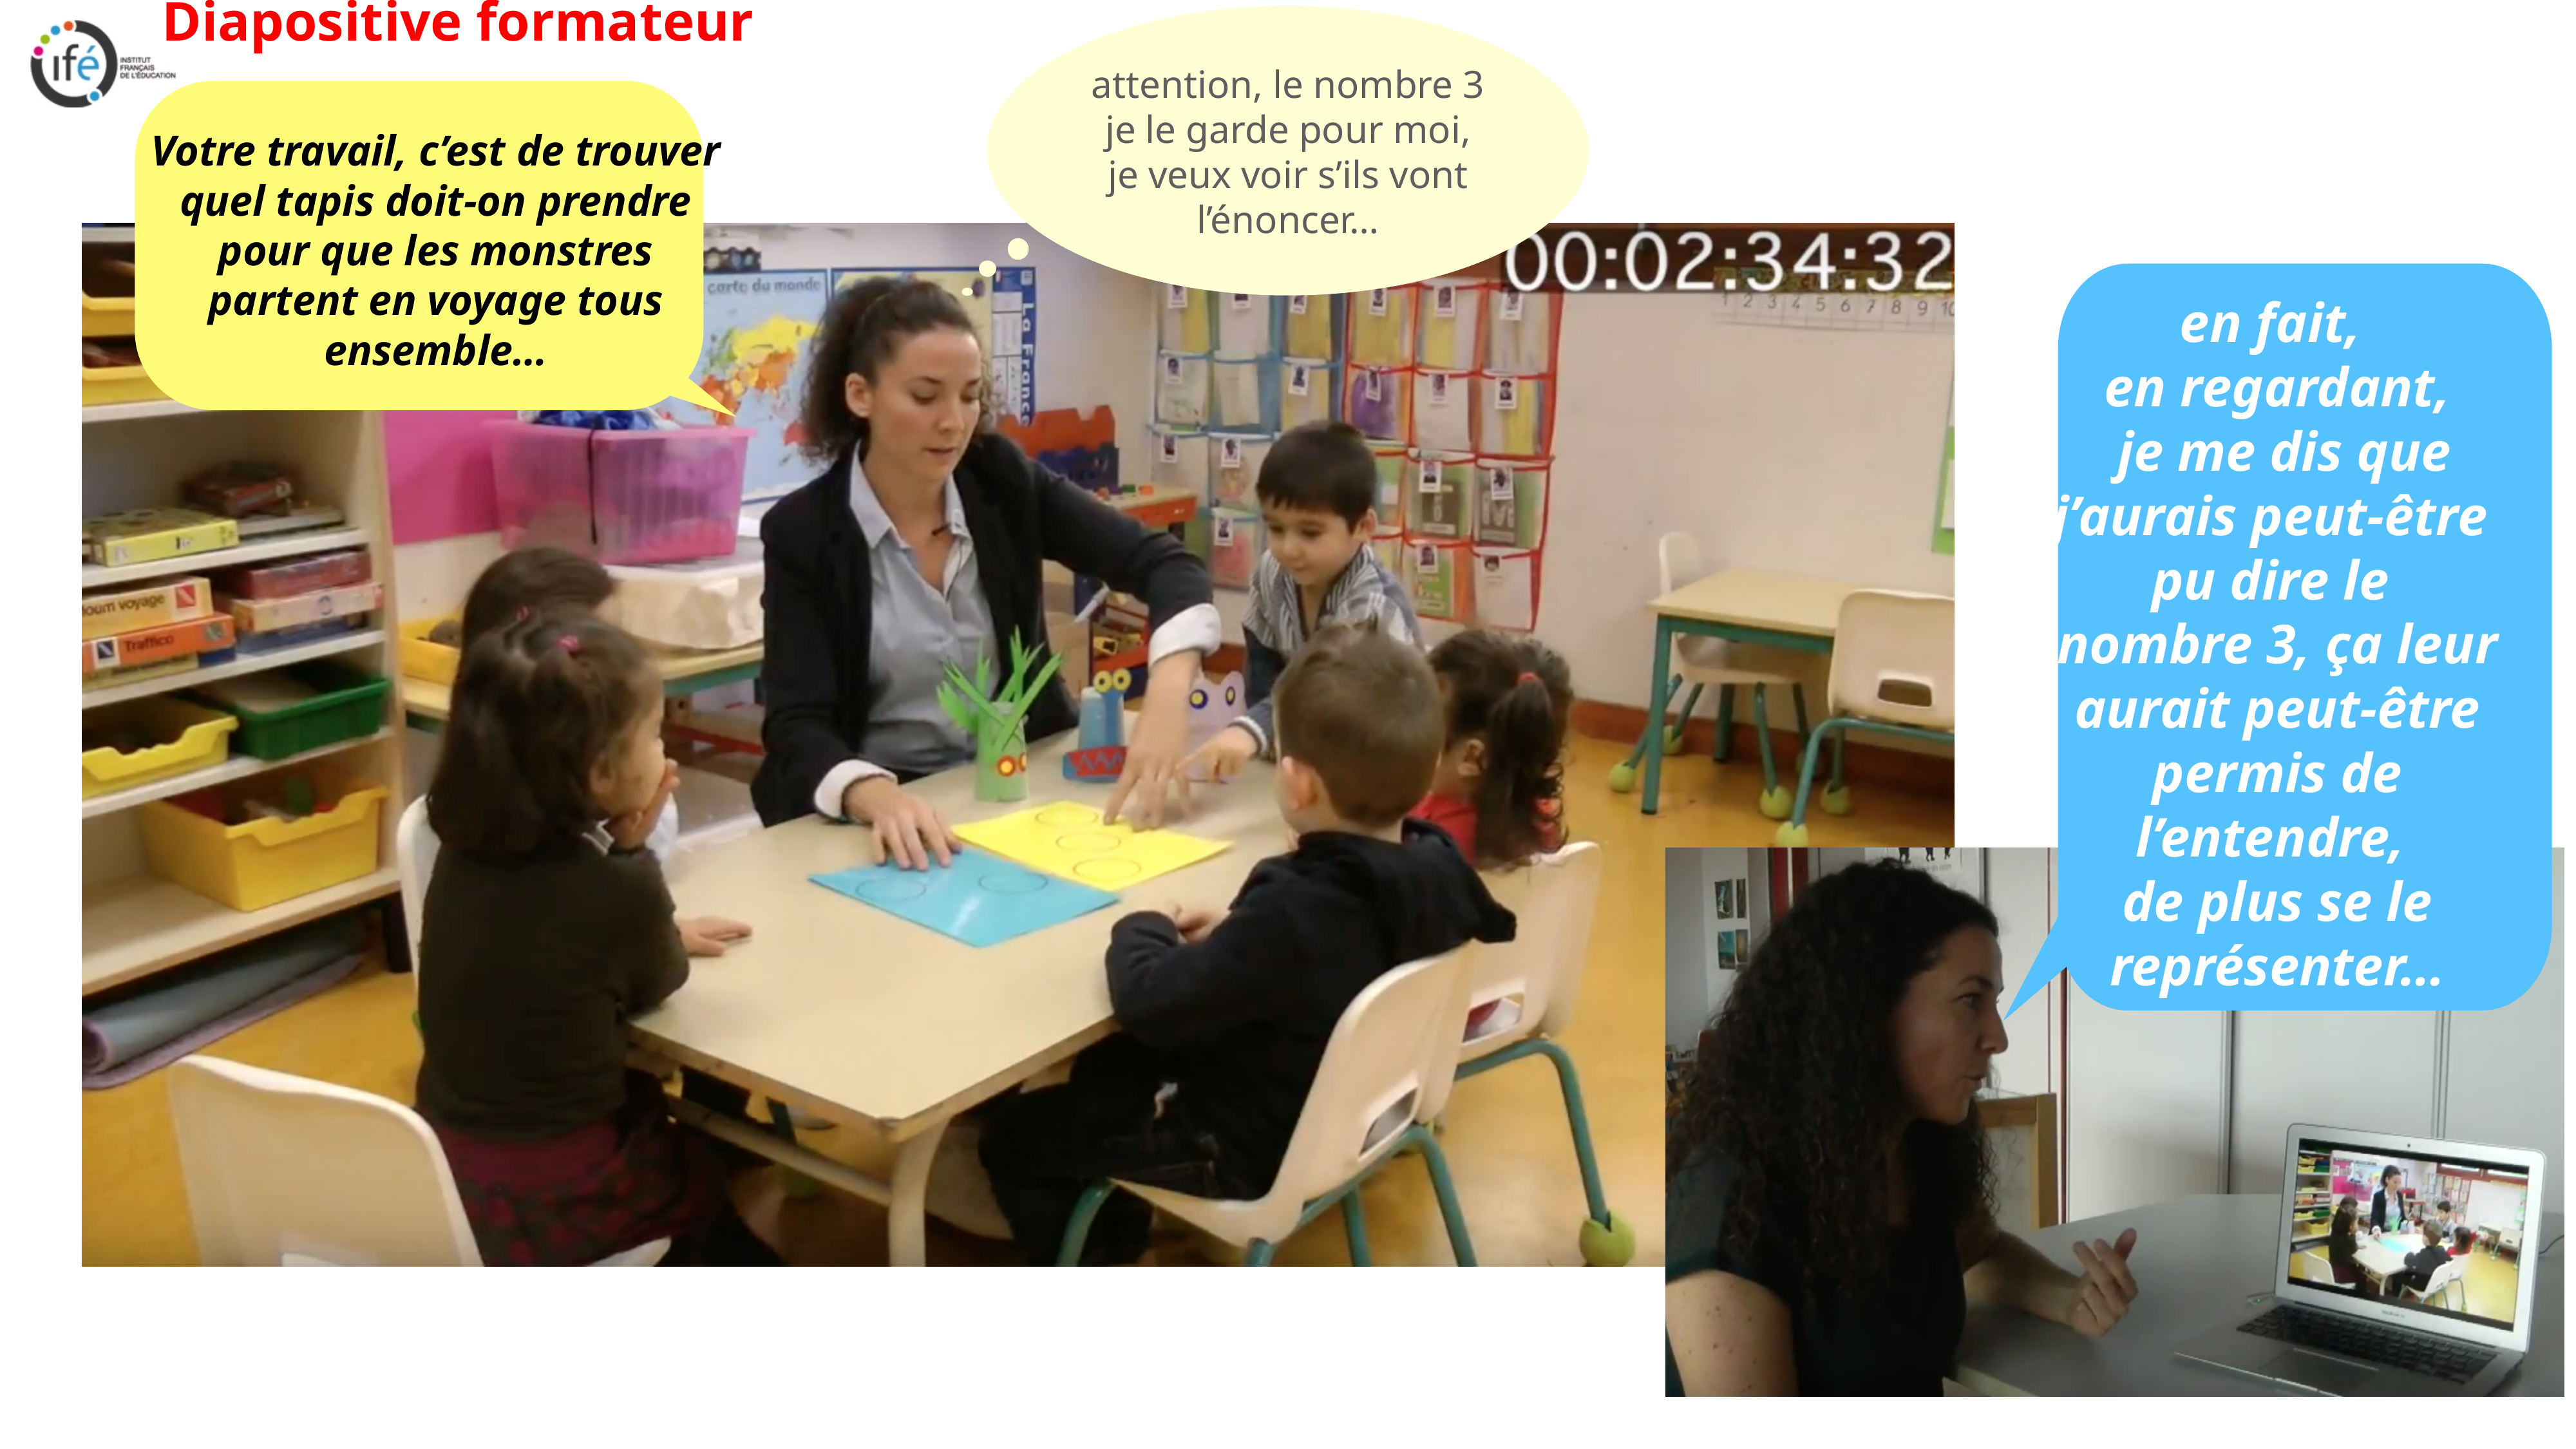

Diapositive formateur
attention, le nombre 3 je le garde pour moi, je veux voir s’ils vont l’énoncer…
Votre travail, c’est de trouver quel tapis doit-on prendre pour que les monstres partent en voyage tous ensemble…
en fait,
en regardant,
 je me dis que j’aurais peut-être
pu dire le
nombre 3, ça leur aurait peut-être permis de l’entendre,
de plus se le représenter…